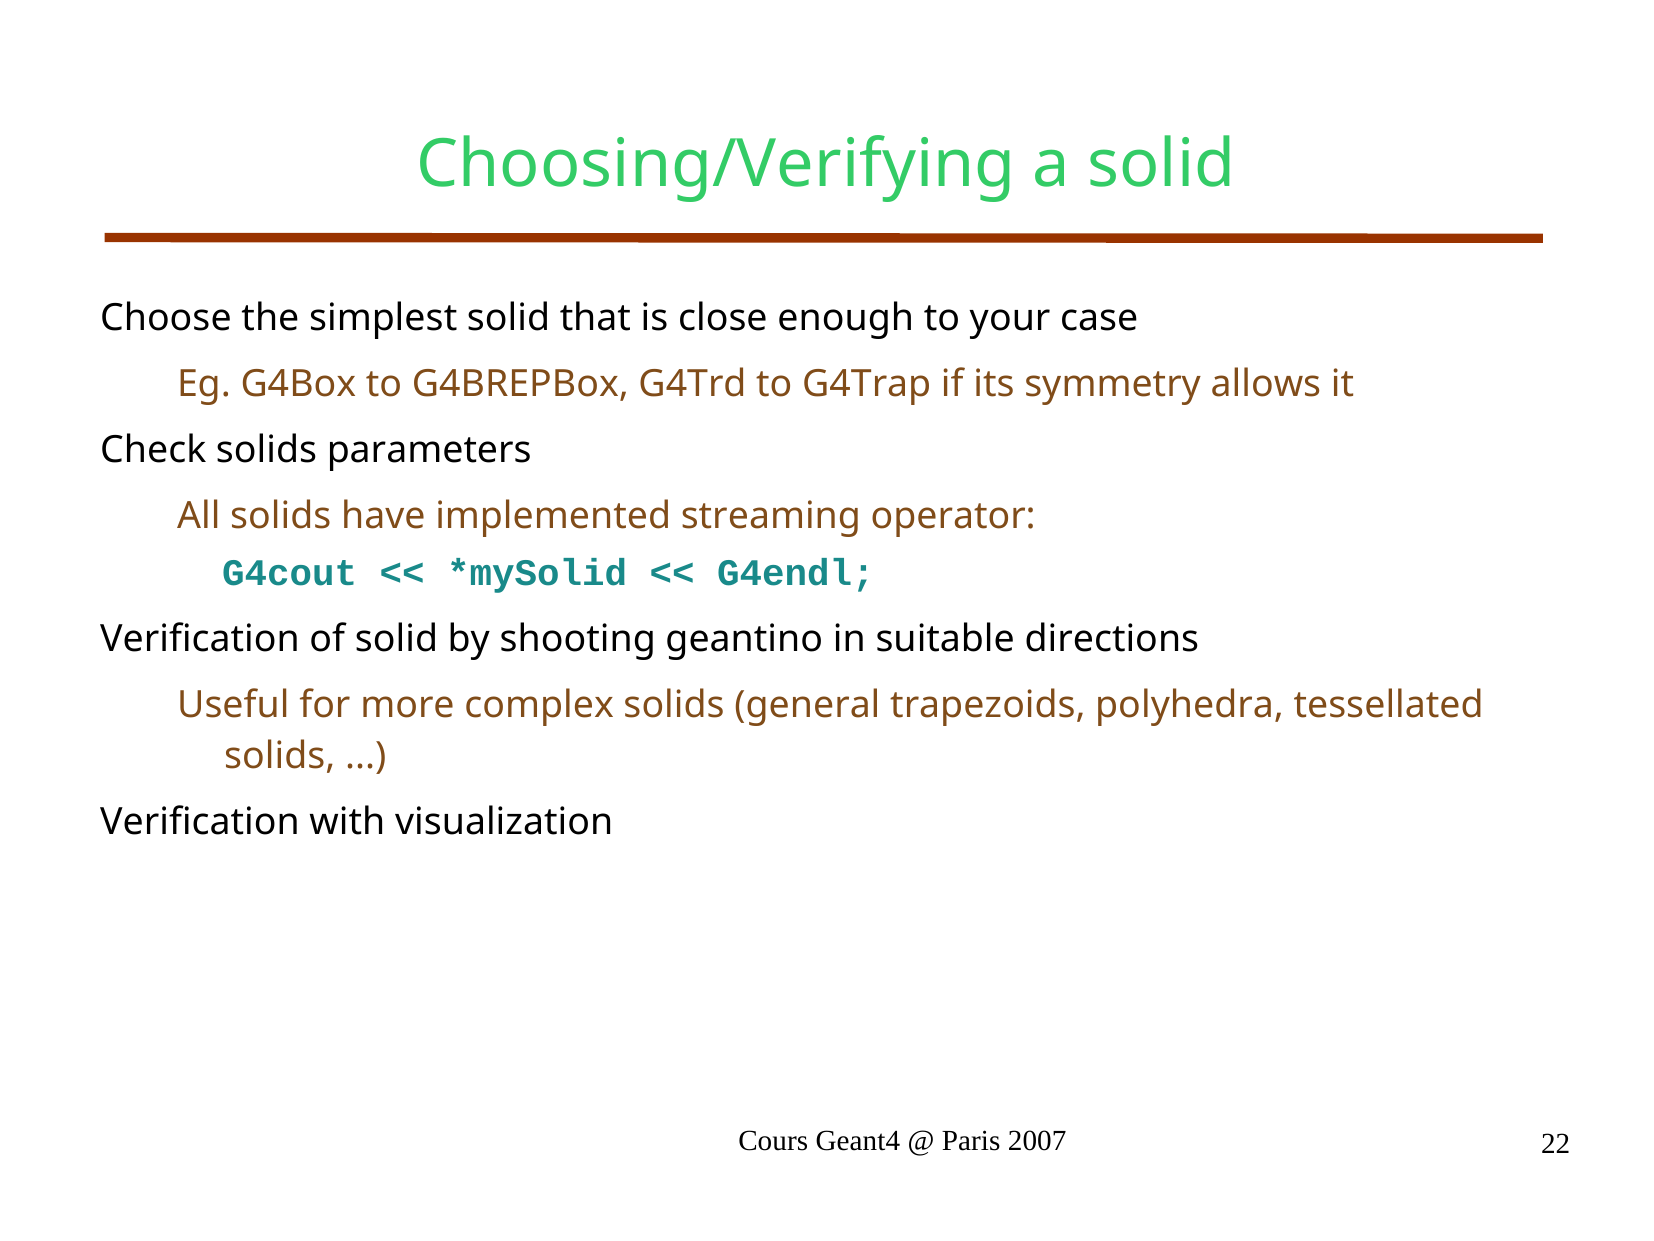

# Choosing/Verifying a solid
Choose the simplest solid that is close enough to your case
Eg. G4Box to G4BREPBox, G4Trd to G4Trap if its symmetry allows it
Check solids parameters
All solids have implemented streaming operator:
 G4cout << *mySolid << G4endl;
Verification of solid by shooting geantino in suitable directions
Useful for more complex solids (general trapezoids, polyhedra, tessellated solids, ...)
Verification with visualization
Cours Geant4 @ Paris 2007
22